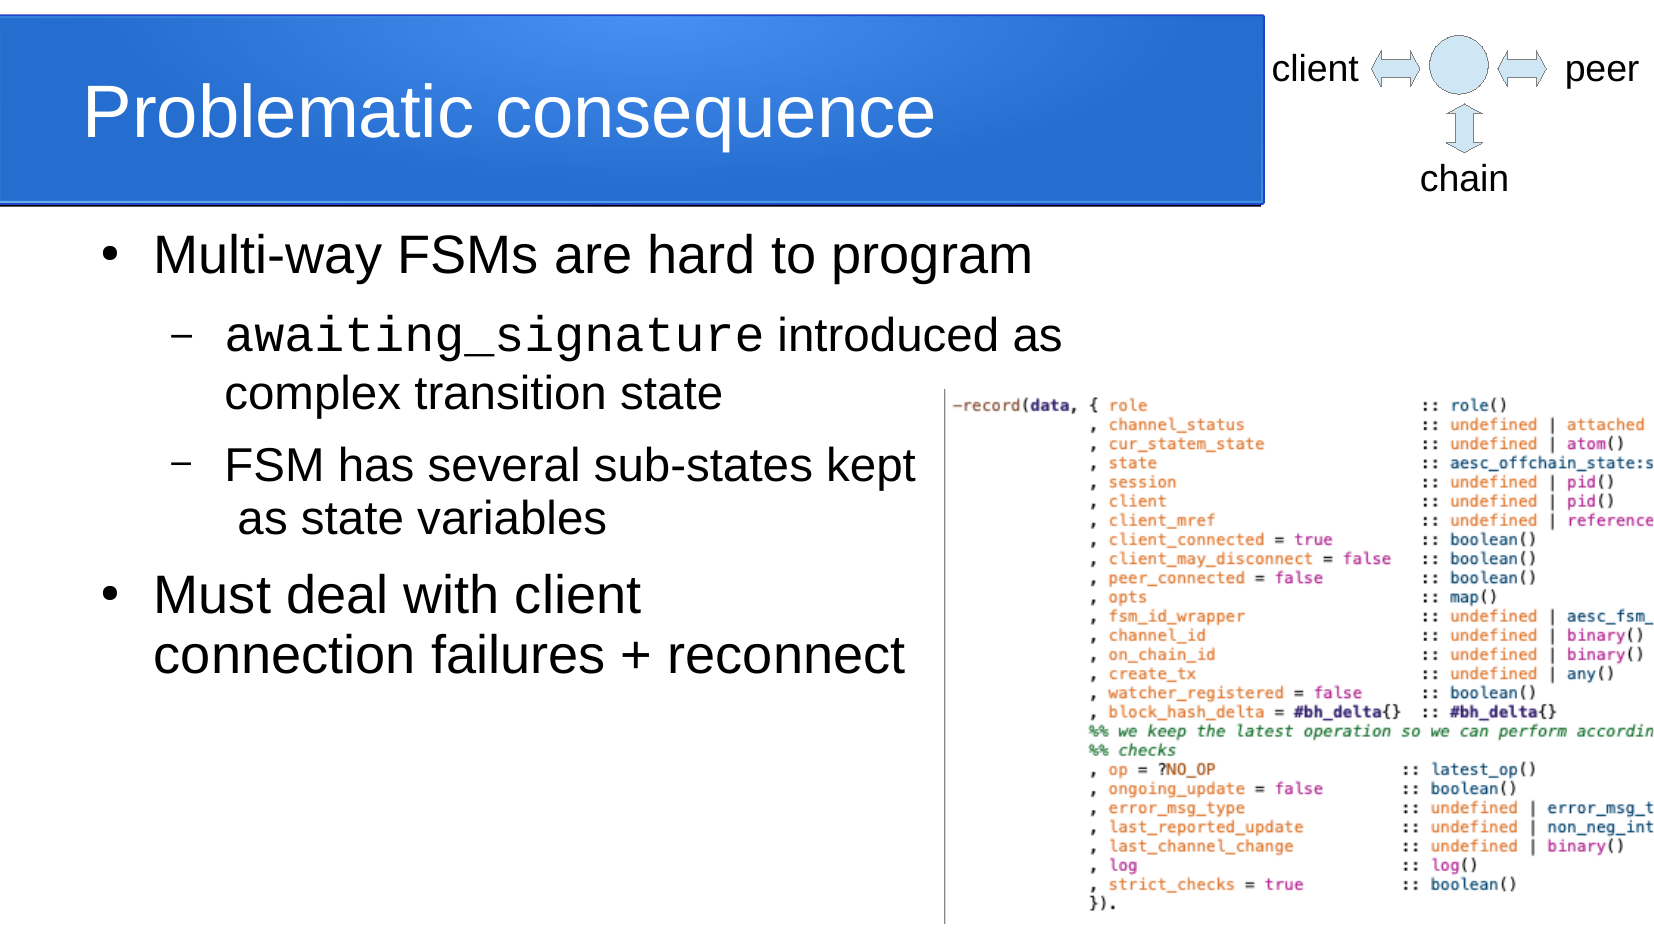

# Problematic consequence
client
peer
chain
Multi-way FSMs are hard to program
awaiting_signature introduced as complex transition state
FSM has several sub-states kept
 as state variables
Must deal with client
connection failures + reconnect